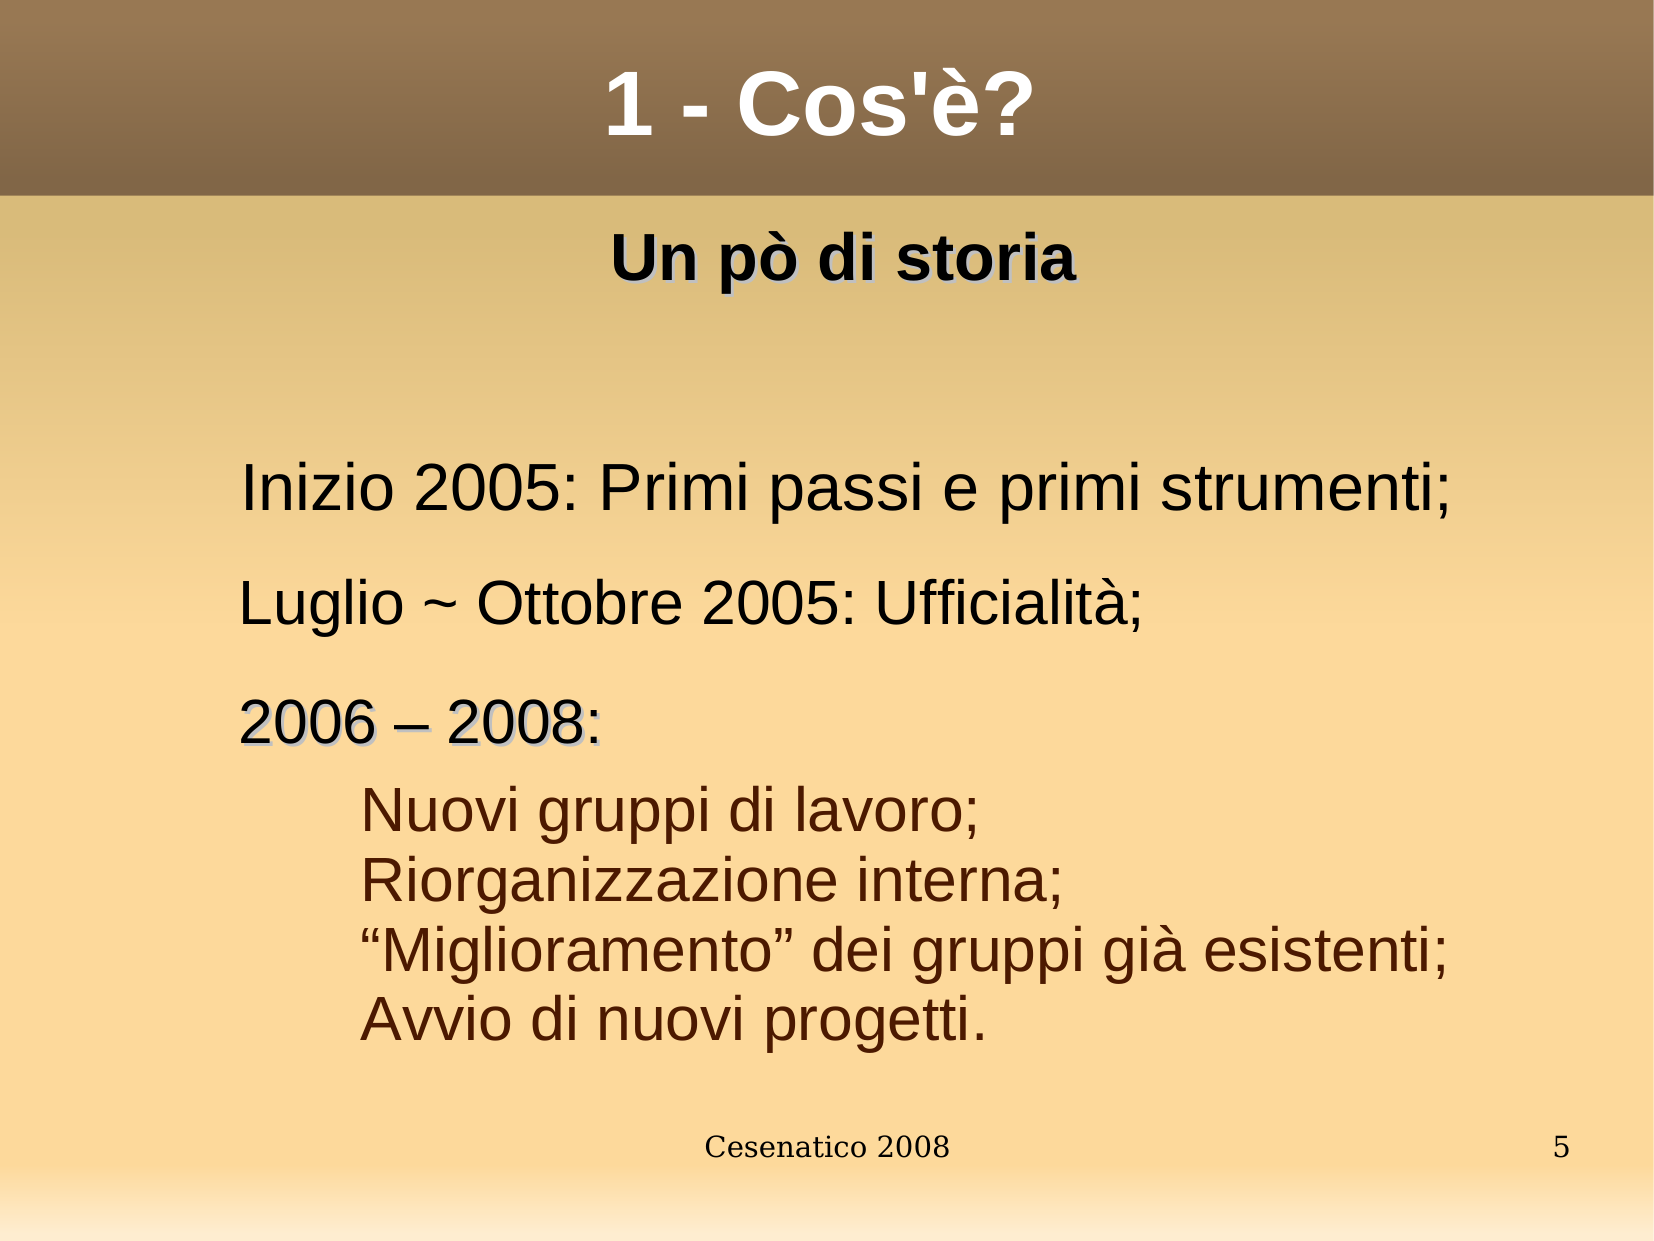

# 1 - Cos'è?
Un pò di storia
 Inizio 2005: Primi passi e primi strumenti;
 Luglio ~ Ottobre 2005: Ufficialità;
 2006 – 2008:
 Nuovi gruppi di lavoro;
 Riorganizzazione interna;
 “Miglioramento” dei gruppi già esistenti;
 Avvio di nuovi progetti.
Cesenatico 2008
5